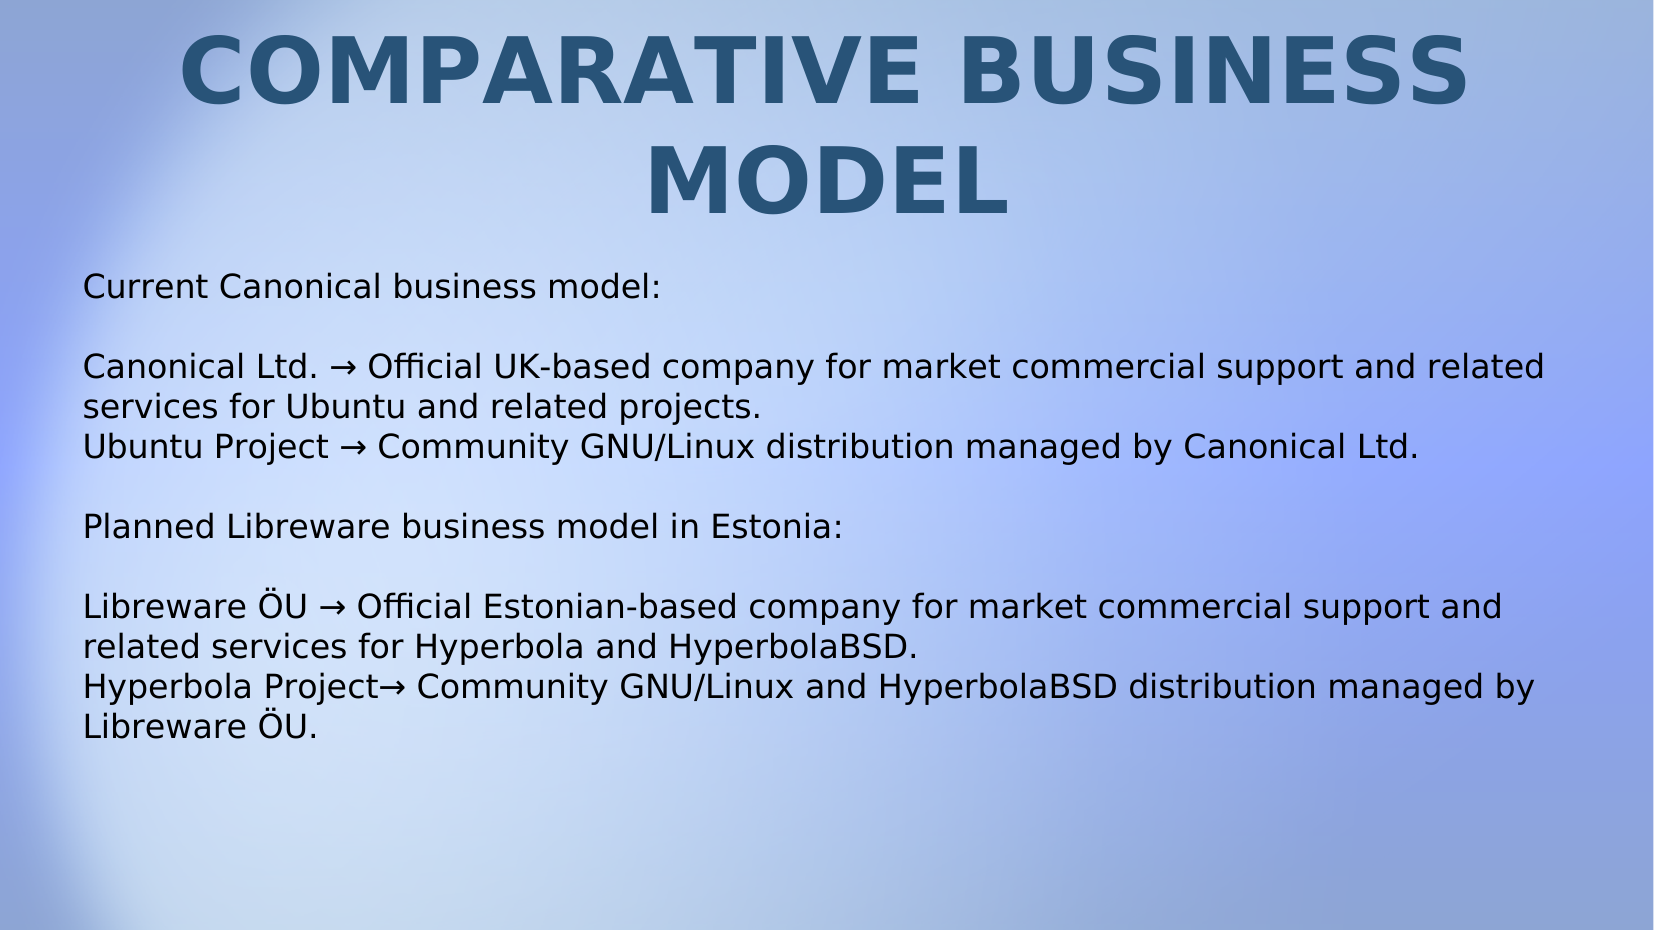

COMPARATIVE BUSINESS MODEL
Current Canonical business model:
Canonical Ltd. → Official UK-based company for market commercial support and related services for Ubuntu and related projects.
Ubuntu Project → Community GNU/Linux distribution managed by Canonical Ltd.
Planned Libreware business model in Estonia:
Libreware ÖU → Official Estonian-based company for market commercial support and related services for Hyperbola and HyperbolaBSD.
Hyperbola Project→ Community GNU/Linux and HyperbolaBSD distribution managed by Libreware ÖU.